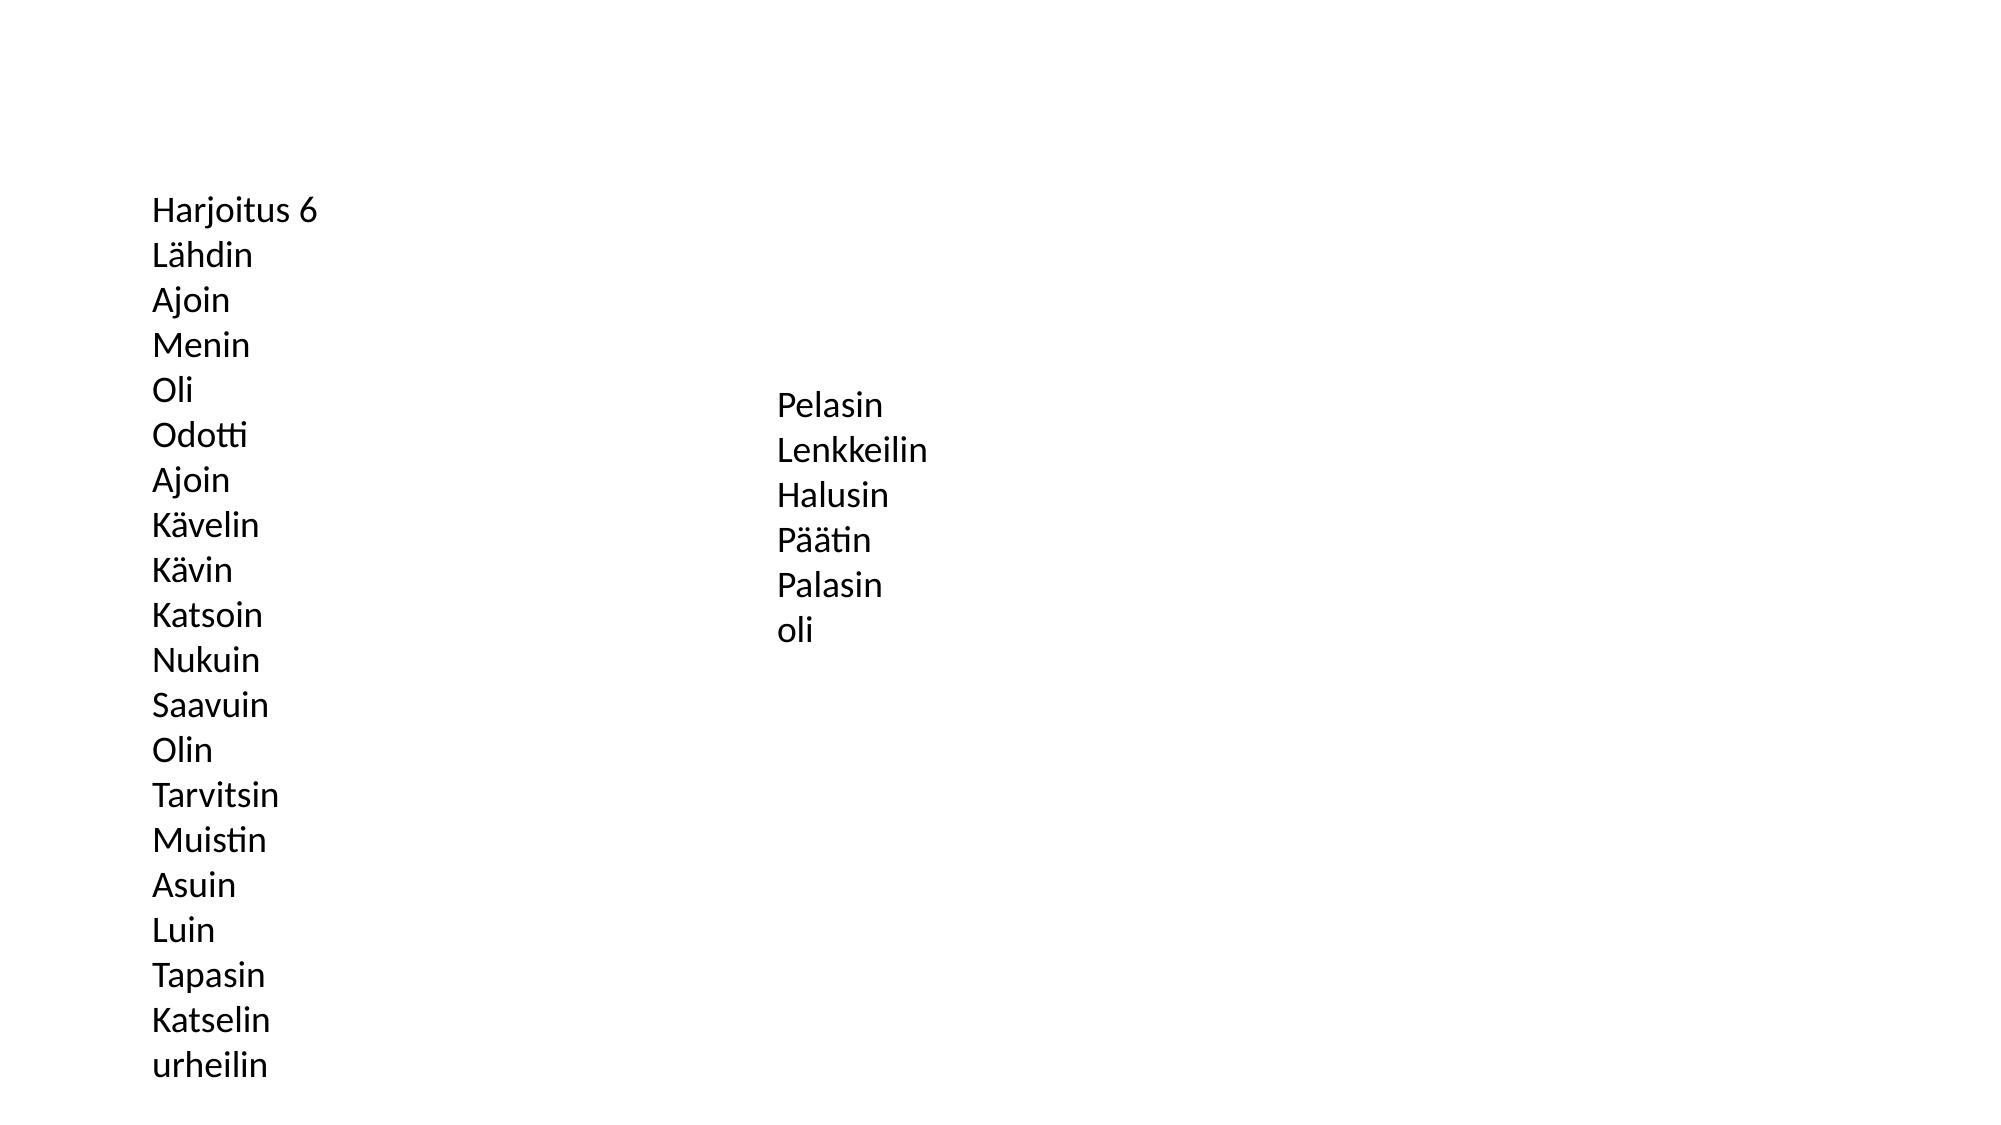

Harjoitus 6
Lähdin
Ajoin
Menin
Oli
Odotti
Ajoin
Kävelin
Kävin
Katsoin
Nukuin
Saavuin
Olin
Tarvitsin
Muistin
Asuin
Luin
Tapasin
Katselin
urheilin
Pelasin
Lenkkeilin
Halusin
Päätin
Palasin
oli